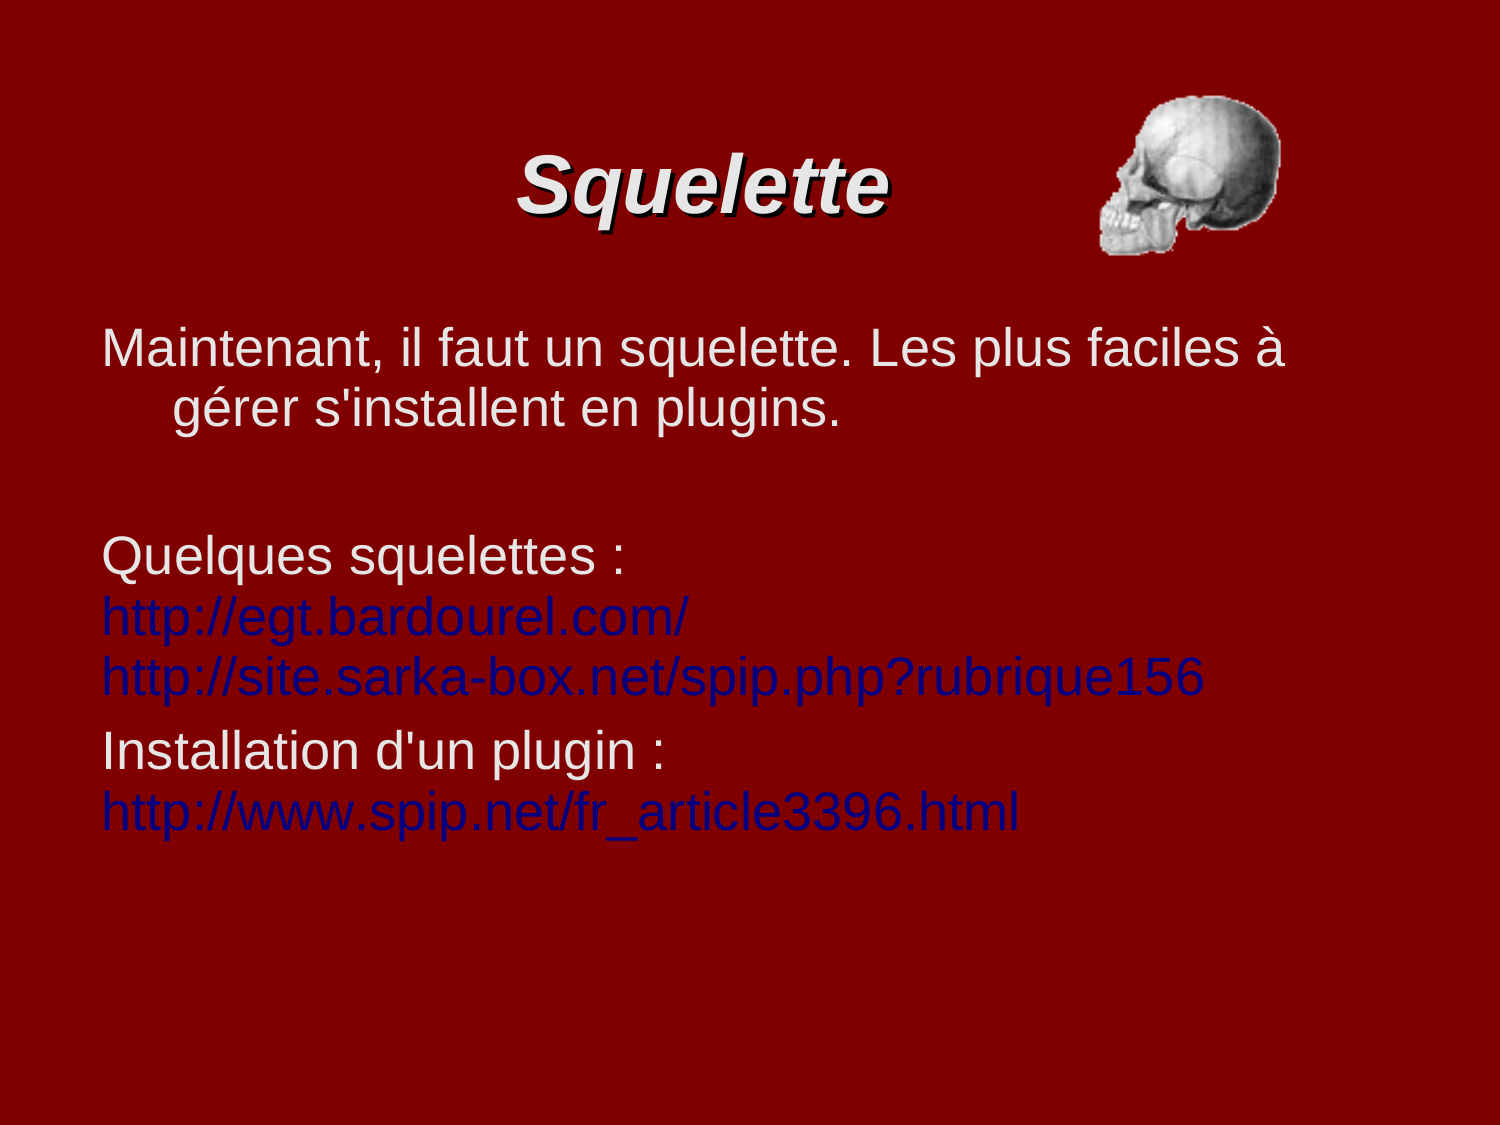

# Squelette
Maintenant, il faut un squelette. Les plus faciles à gérer s'installent en plugins.
Quelques squelettes :
http://egt.bardourel.com/
http://site.sarka-box.net/spip.php?rubrique156
Installation d'un plugin :
http://www.spip.net/fr_article3396.html